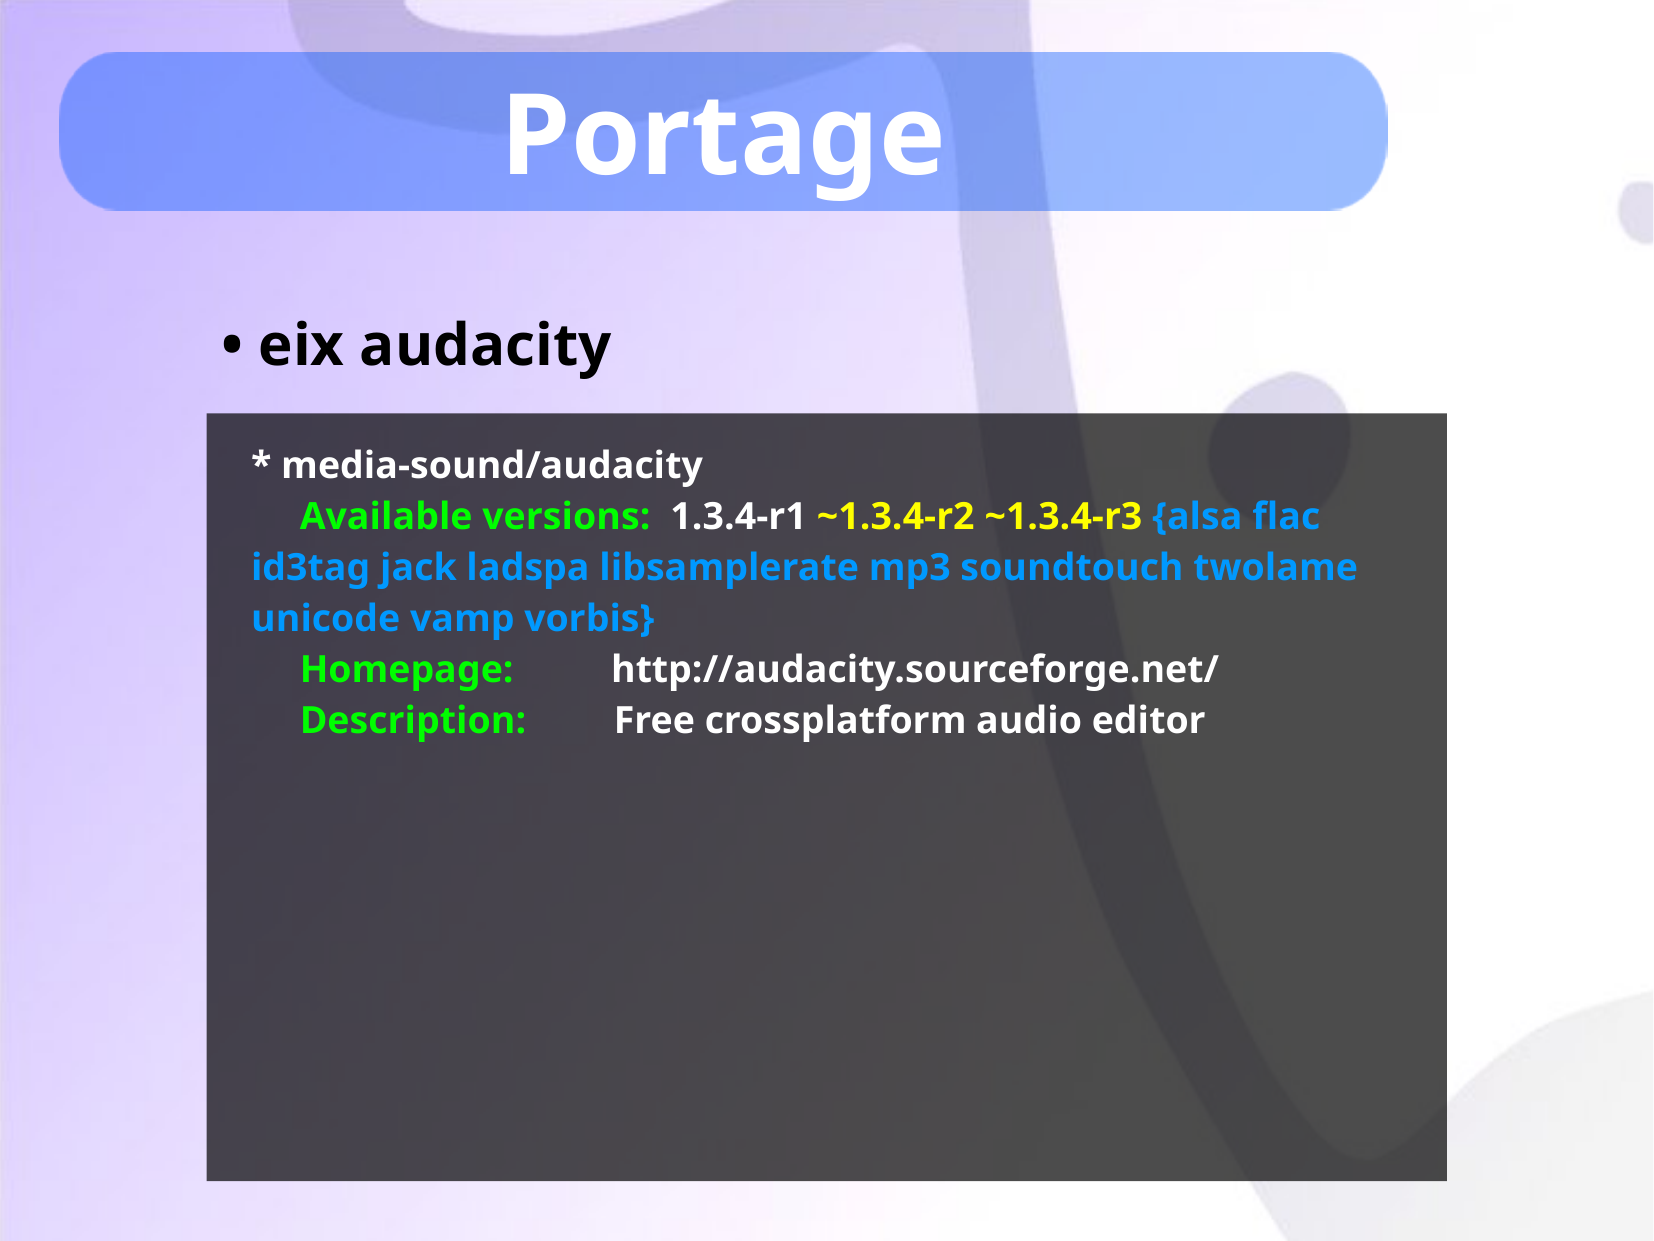

Portage
• eix audacity
* media-sound/audacity
 Available versions: 1.3.4-r1 ~1.3.4-r2 ~1.3.4-r3 {alsa flac id3tag jack ladspa libsamplerate mp3 soundtouch twolame unicode vamp vorbis}
 Homepage: http://audacity.sourceforge.net/
 Description: Free crossplatform audio editor